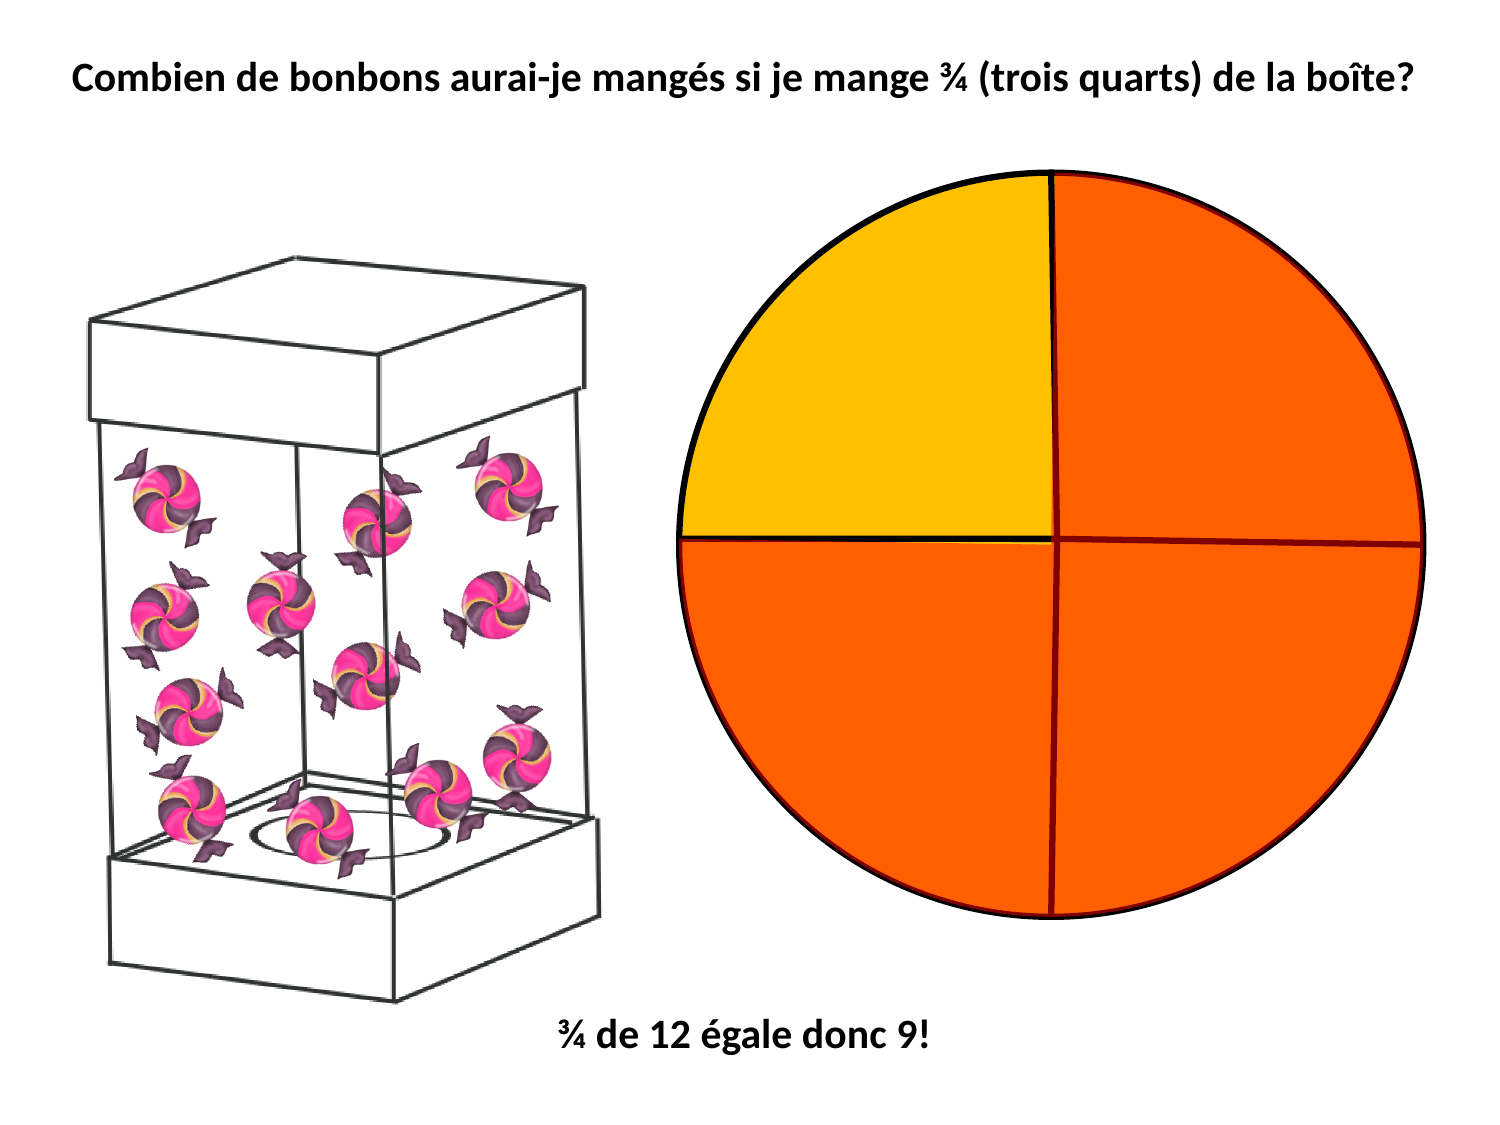

Combien de bonbons aurai-je mangés si je mange ¾ (trois quarts) de la boîte?
¾ de 12 égale donc 9!